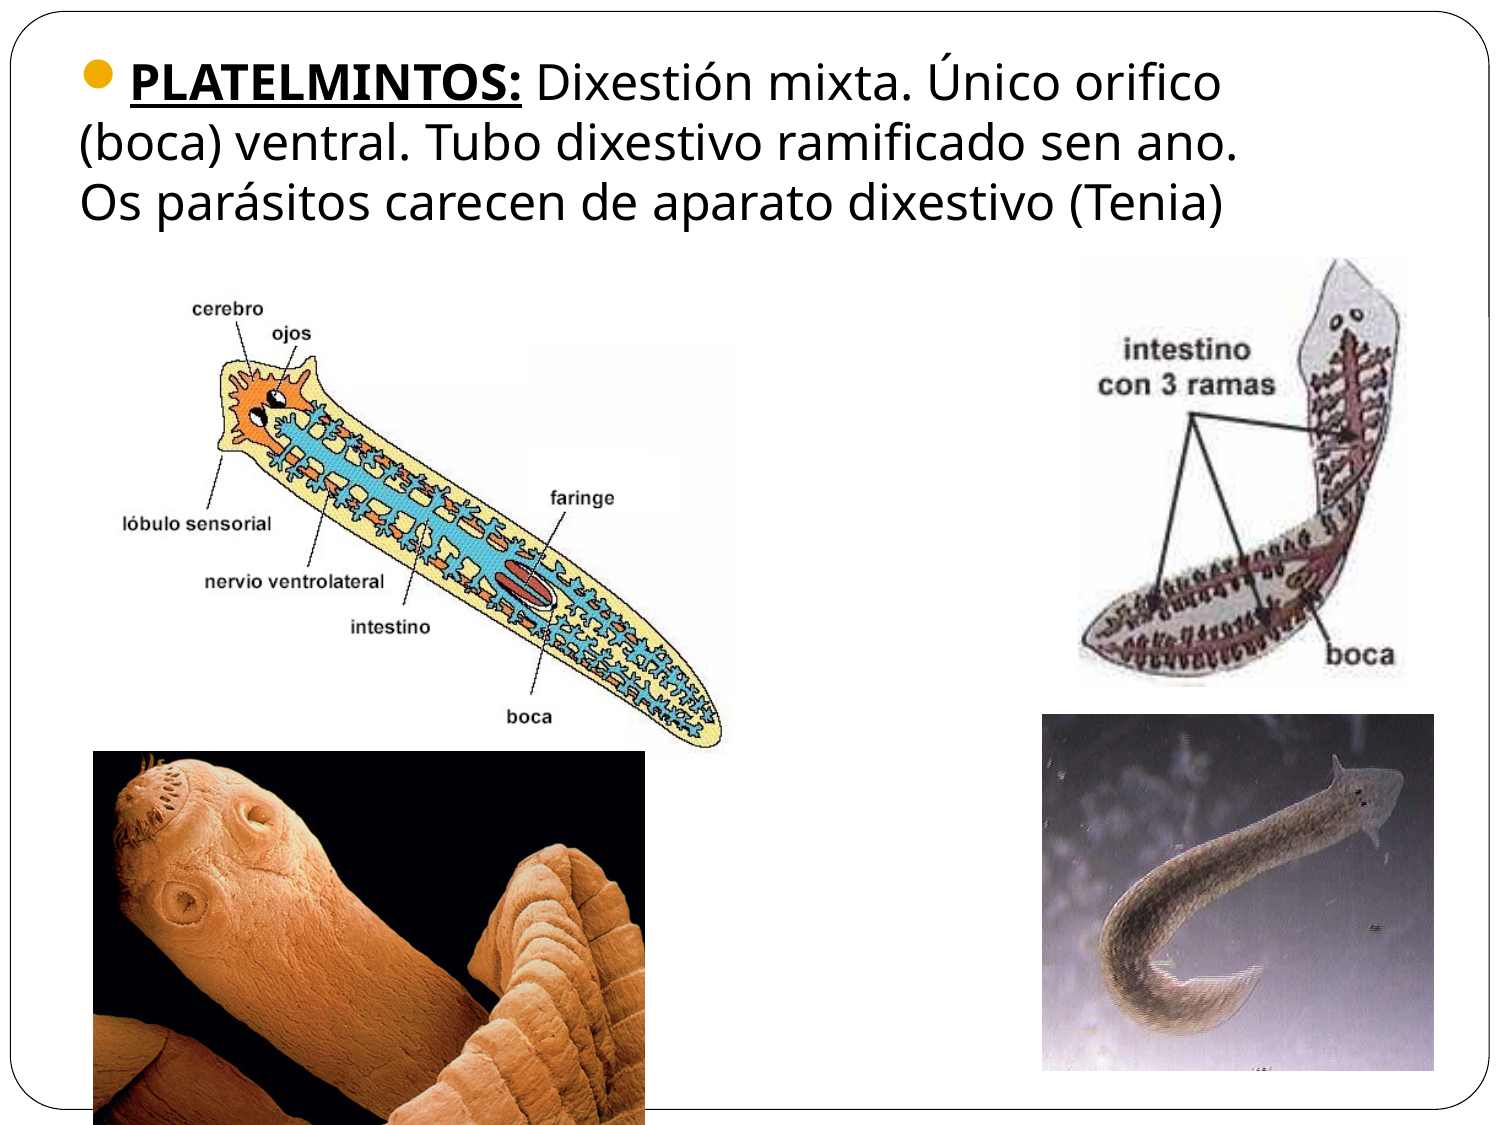

PLATELMINTOS: Dixestión mixta. Único orifico (boca) ventral. Tubo dixestivo ramificado sen ano. Os parásitos carecen de aparato dixestivo (Tenia)